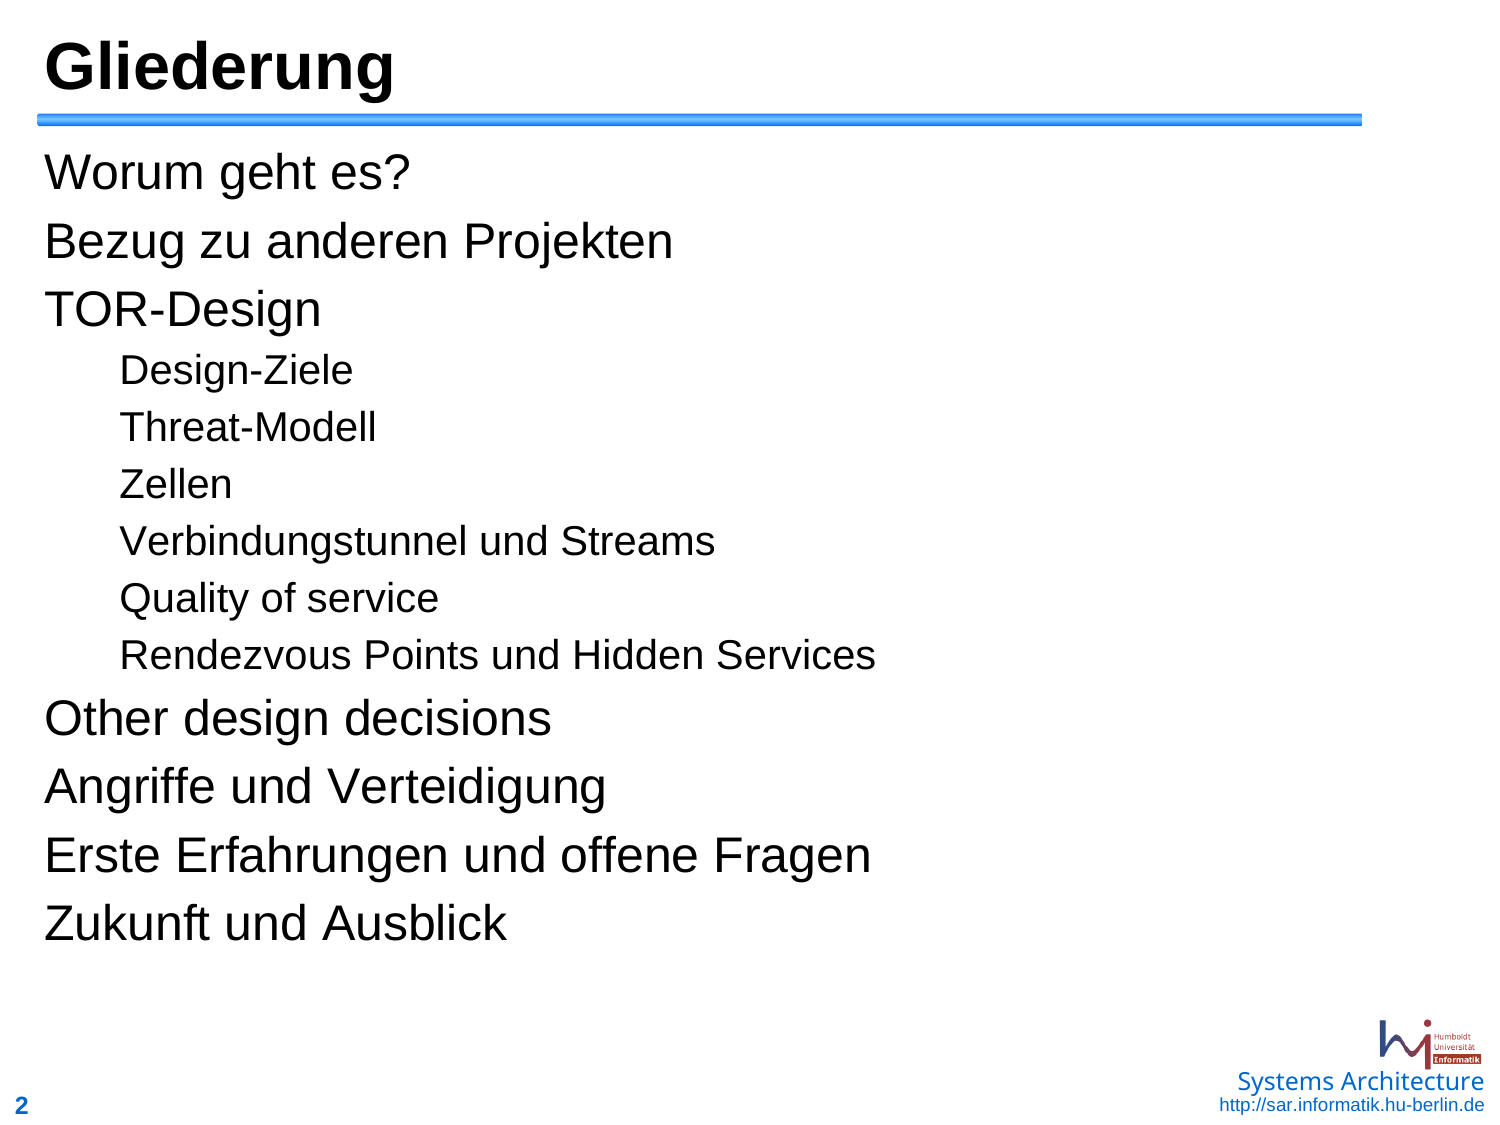

# Gliederung
Worum geht es?
Bezug zu anderen Projekten
TOR-Design
Design-Ziele
Threat-Modell
Zellen
Verbindungstunnel und Streams
Quality of service
Rendezvous Points und Hidden Services
Other design decisions
Angriffe und Verteidigung
Erste Erfahrungen und offene Fragen
Zukunft und Ausblick